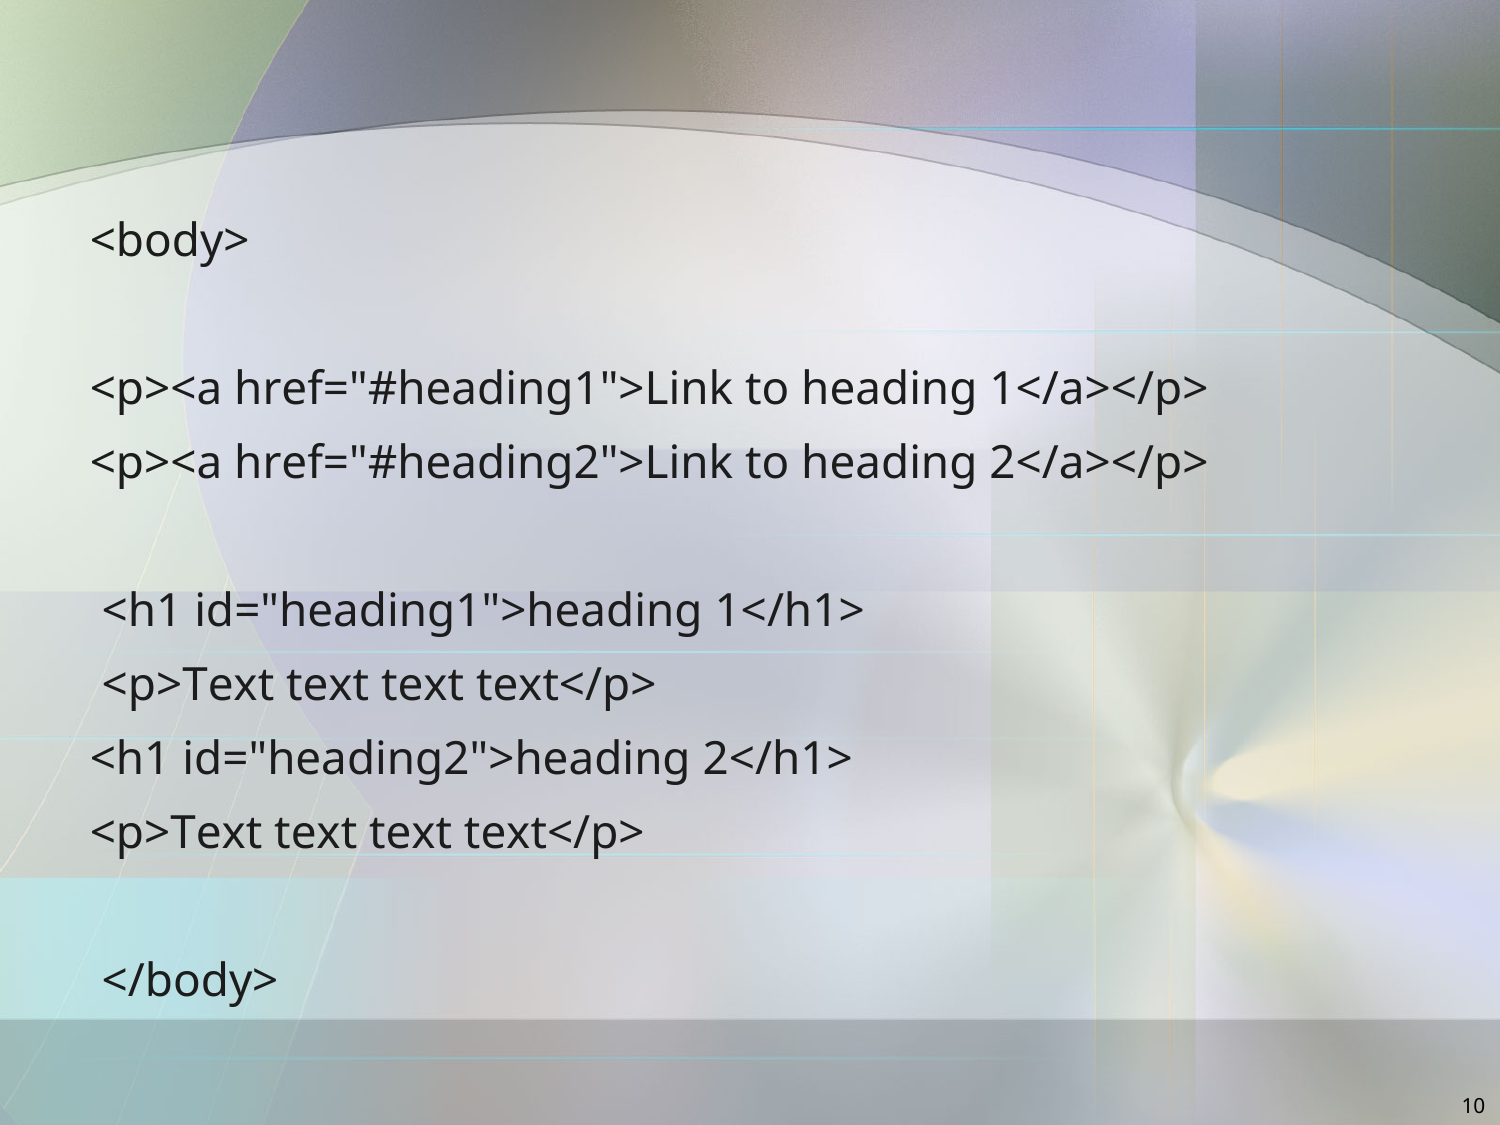

#
<body>
<p><a href="#heading1">Link to heading 1</a></p>
<p><a href="#heading2">Link to heading 2</a></p>
 <h1 id="heading1">heading 1</h1>
 <p>Text text text text</p>
<h1 id="heading2">heading 2</h1>
<p>Text text text text</p>
 </body>
10